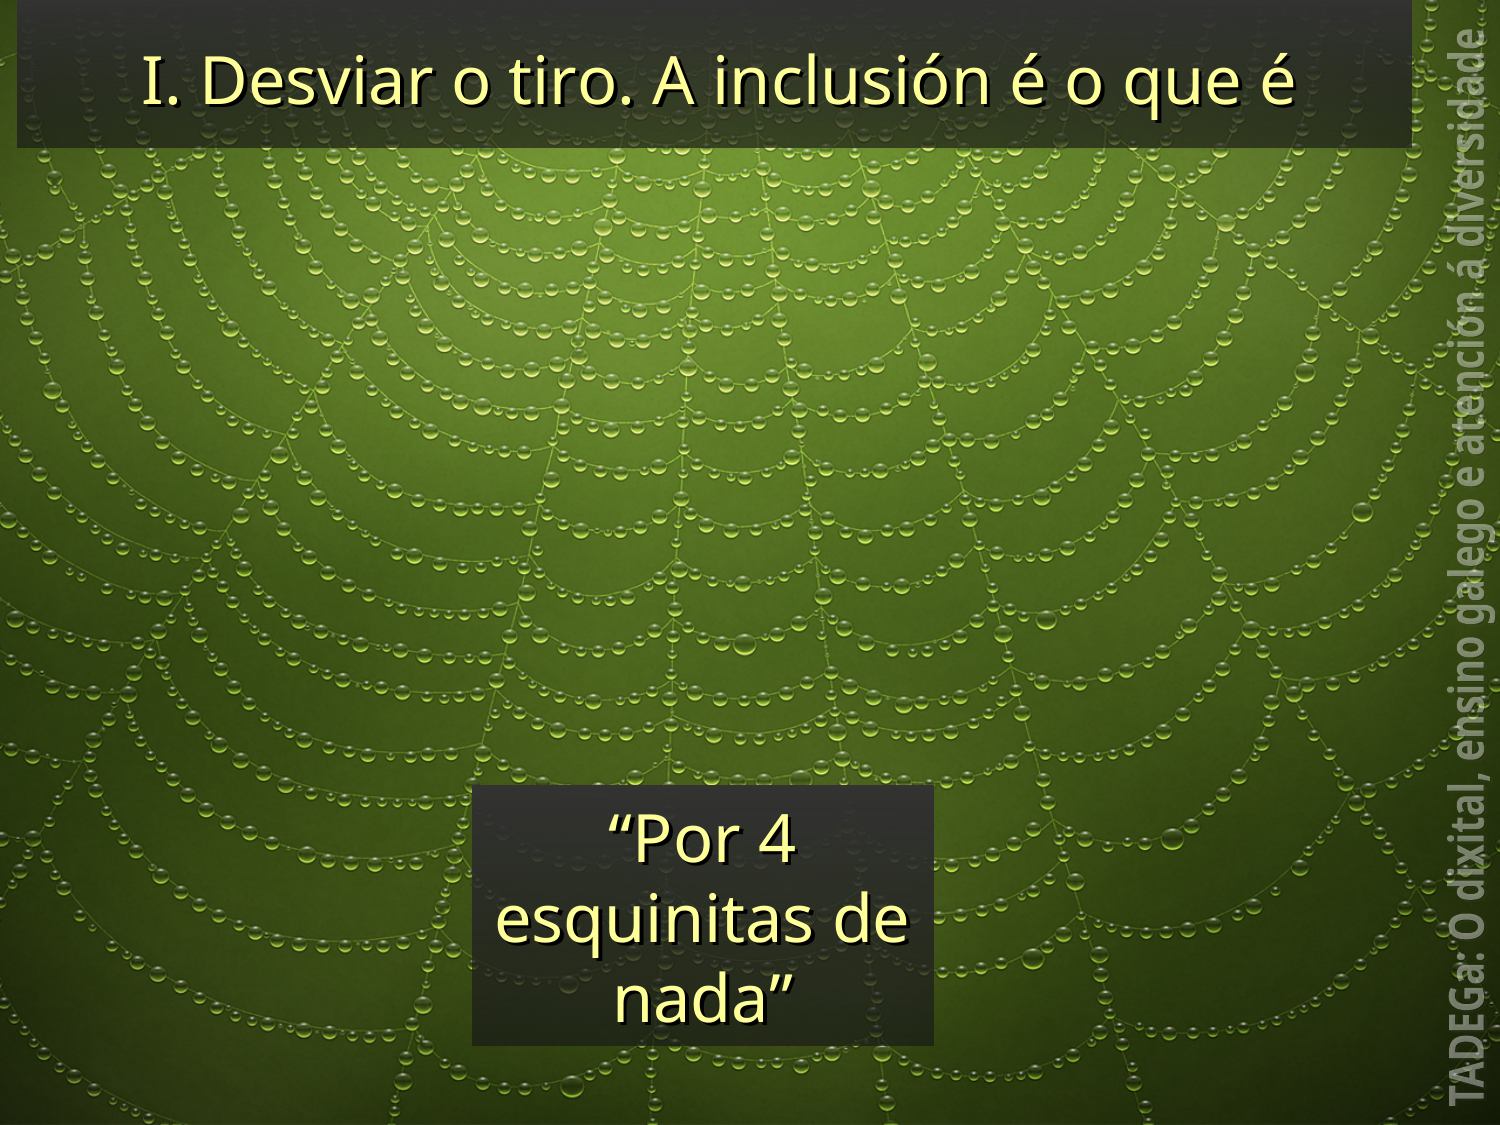

# I. Desviar o tiro. A inclusión é o que é
“Por 4 esquinitas de nada”